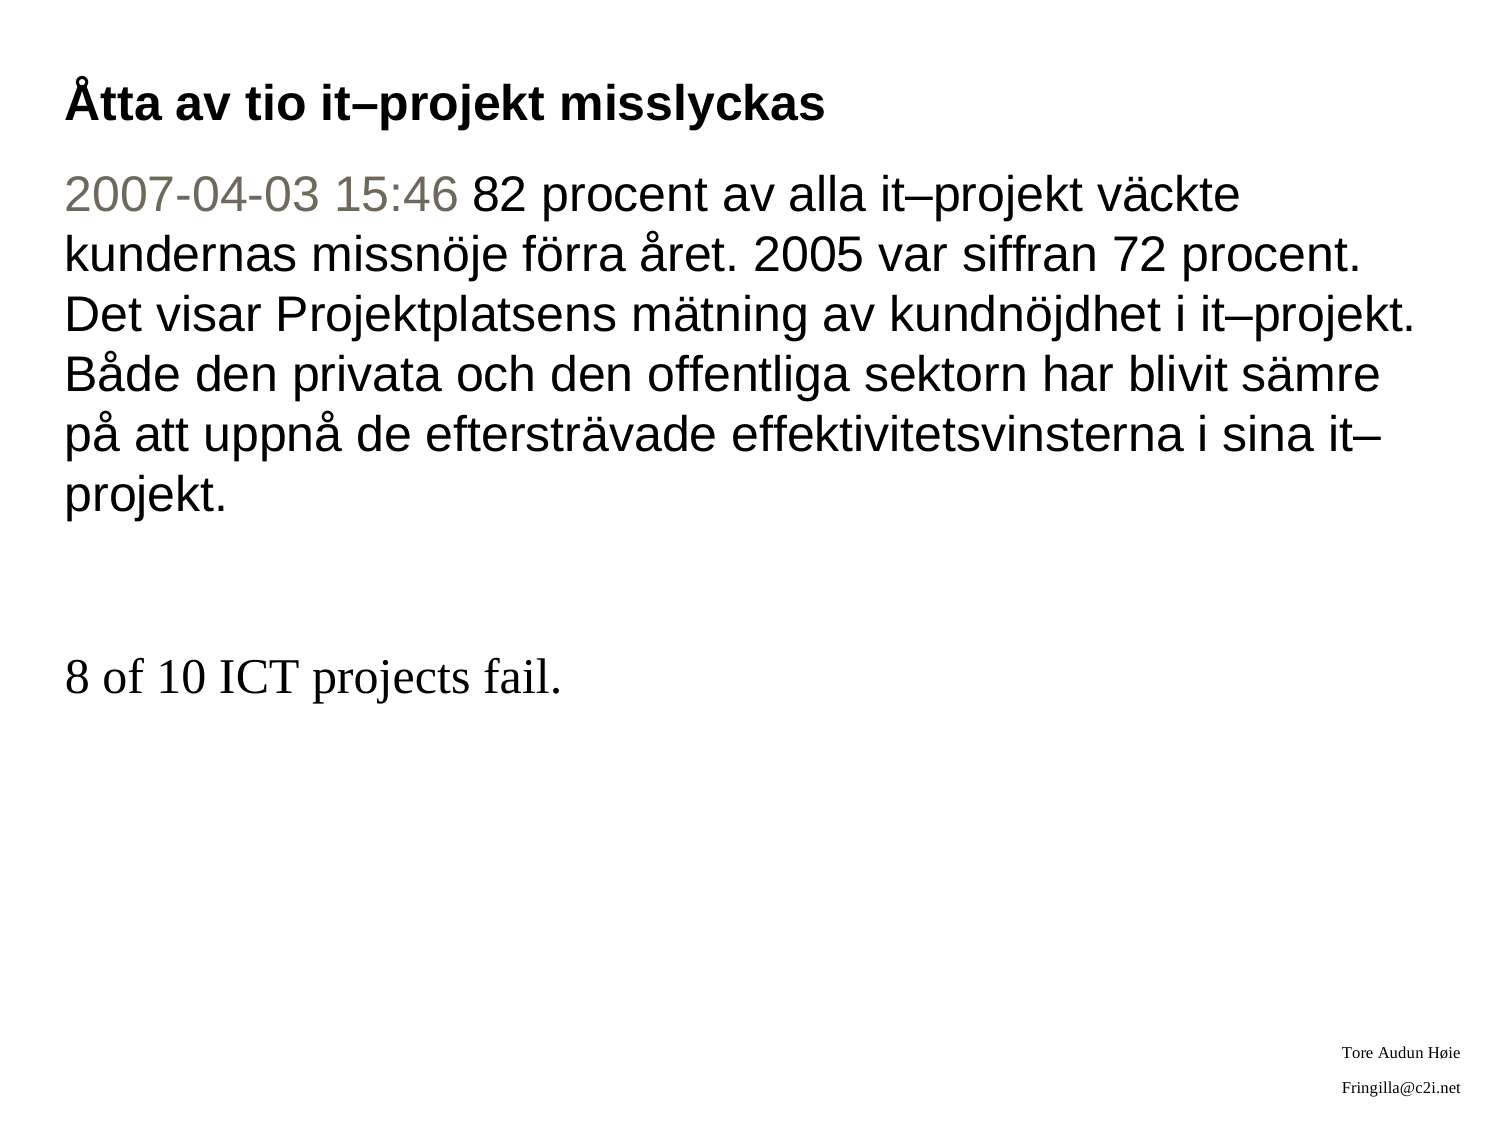

Åtta av tio it–projekt misslyckas
2007-04-03 15:46 82 procent av alla it–projekt väckte kundernas missnöje förra året. 2005 var siffran 72 procent. Det visar Projektplatsens mätning av kundnöjdhet i it–projekt. Både den privata och den offentliga sektorn har blivit sämre på att uppnå de eftersträvade effektivitetsvinsterna i sina it–projekt.
8 of 10 ICT projects fail.
Tore Audun Høie
Fringilla@c2i.net